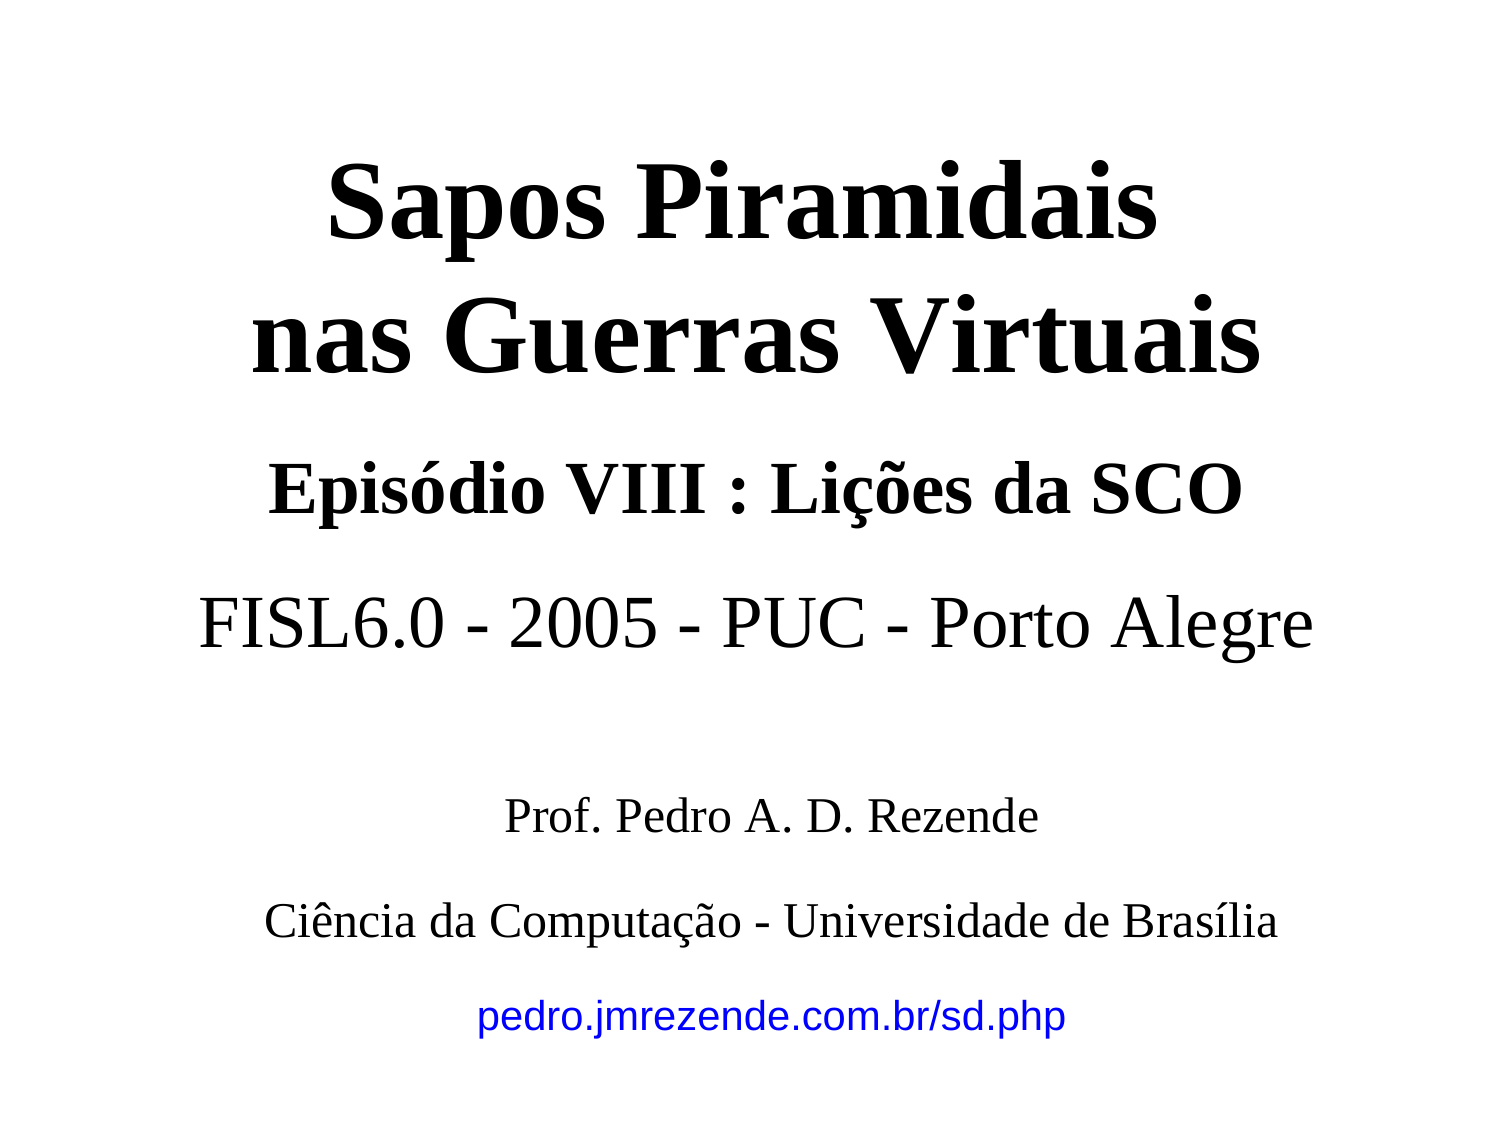

# Sapos Piramidais nas Guerras Virtuais Episódio VIII : Lições da SCO FISL6.0 - 2005 - PUC - Porto Alegre
Prof. Pedro A. D. Rezende
Ciência da Computação - Universidade de Brasília
pedro.jmrezende.com.br/sd.php